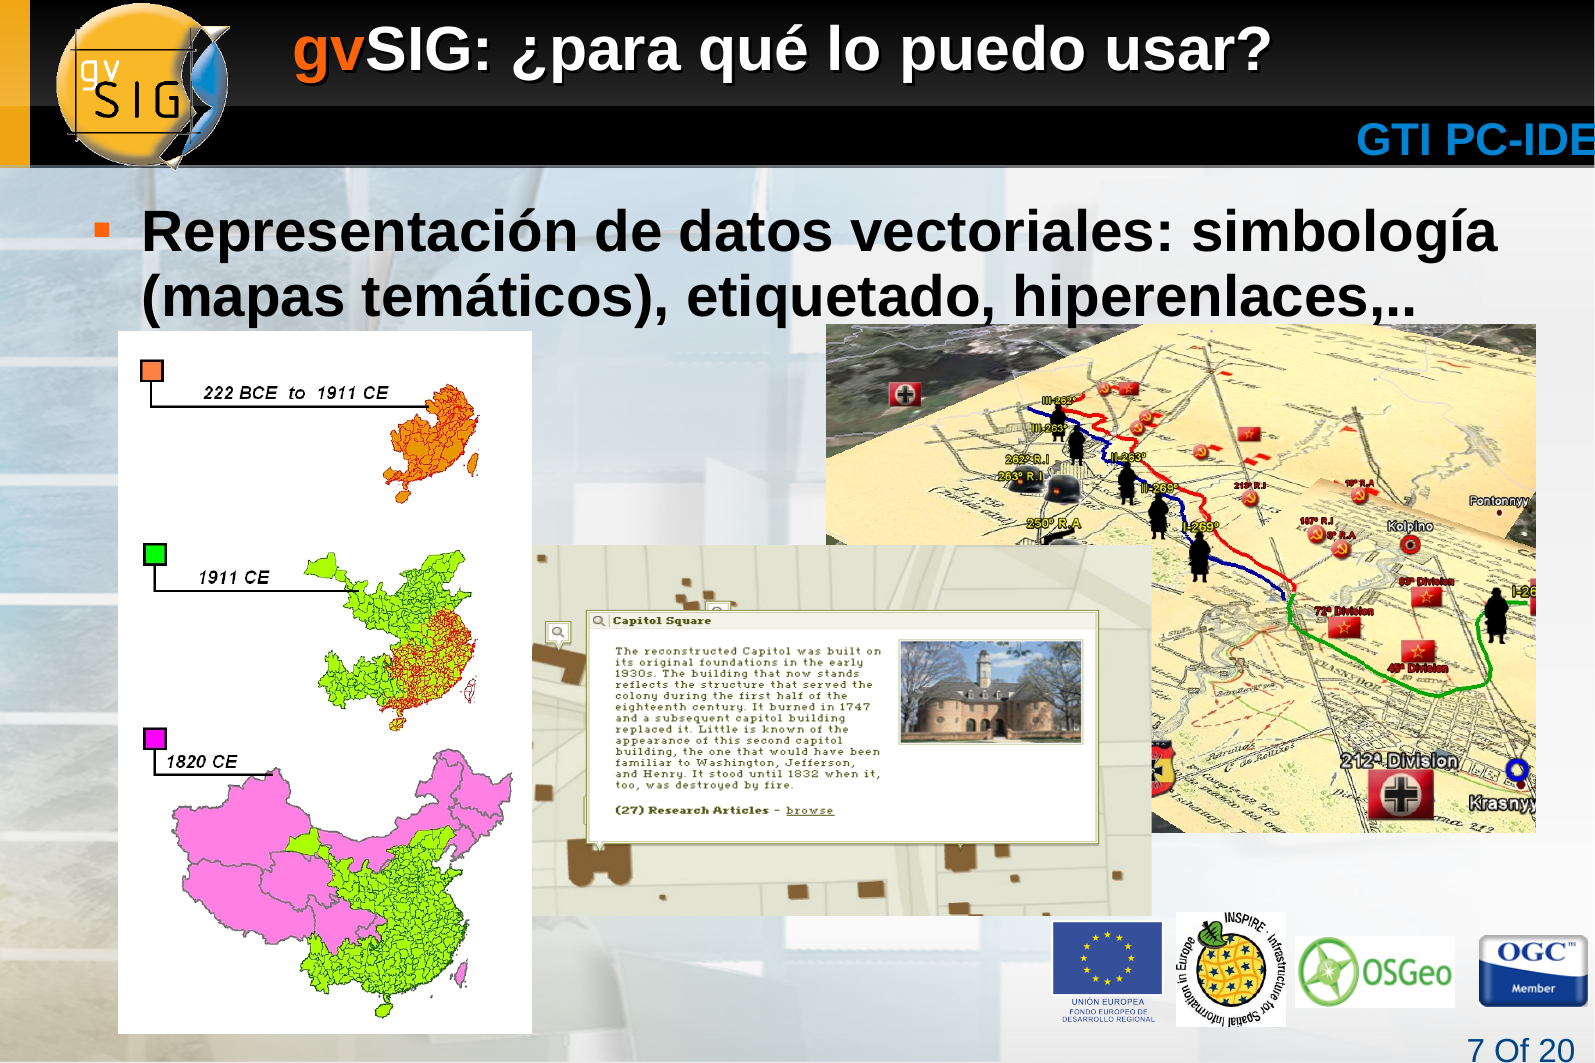

gvSIG: ¿para qué lo puedo usar?
# Representación de datos vectoriales: simbología (mapas temáticos), etiquetado, hiperenlaces,..